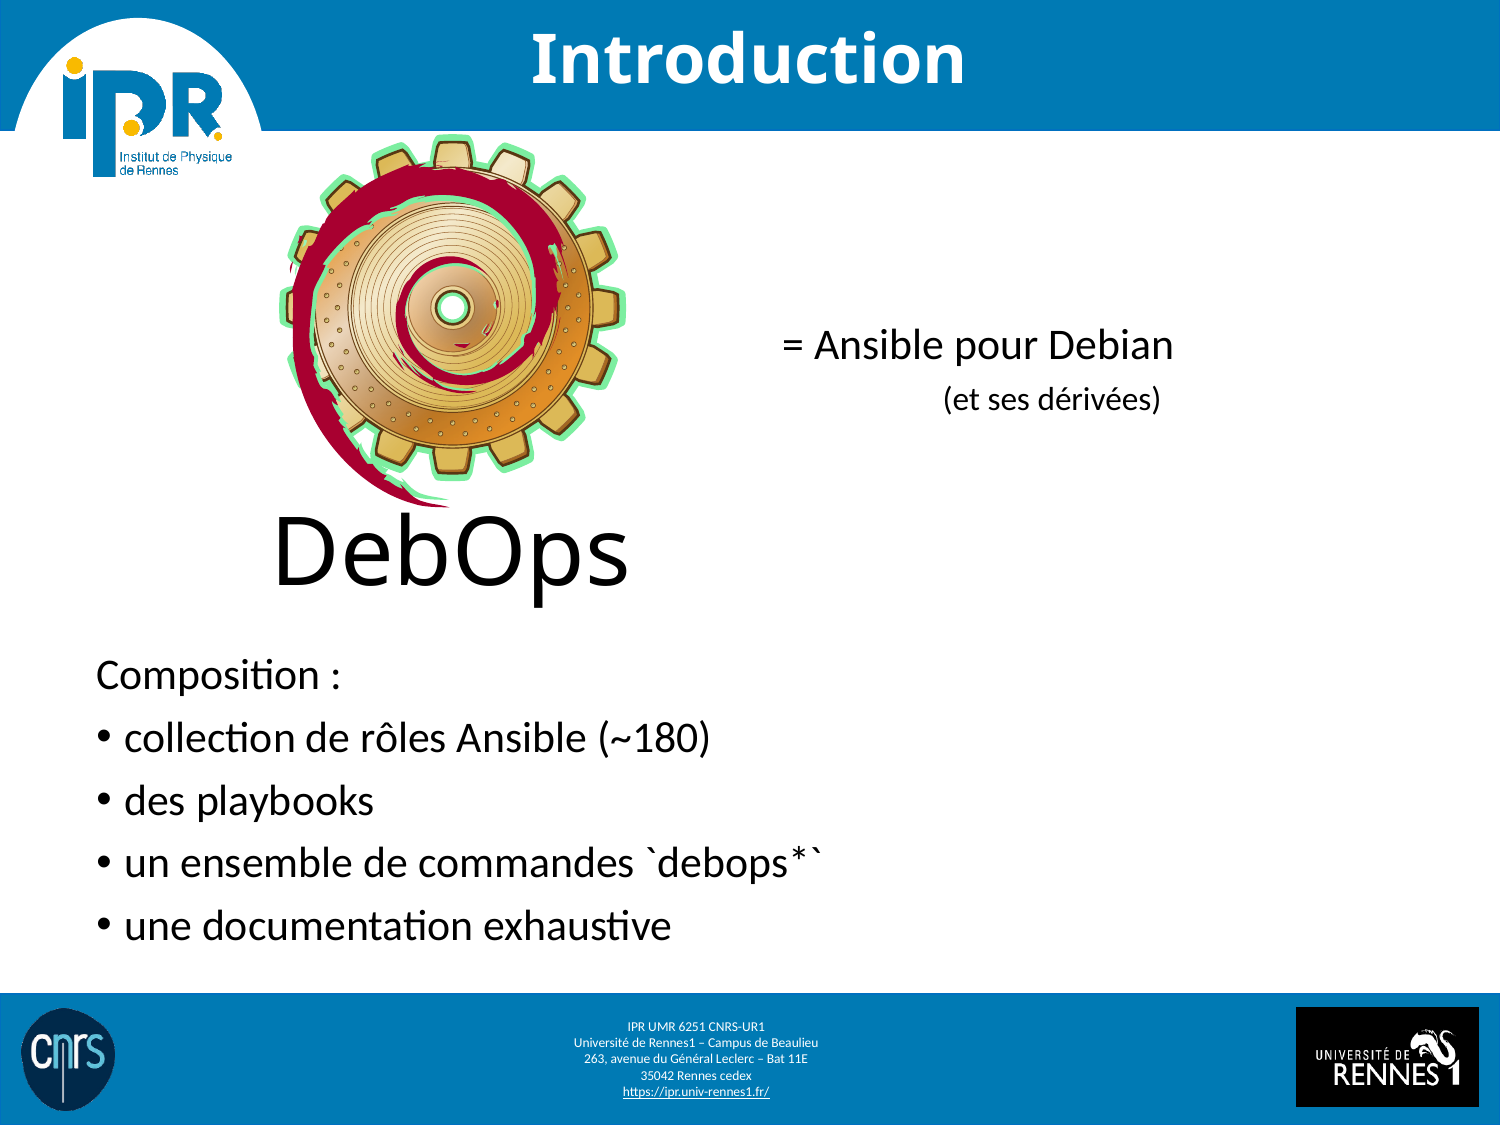

Introduction
= Ansible pour Debian
 (et ses dérivées)
# Composition :
collection de rôles Ansible (~180)
des playbooks
un ensemble de commandes `debops*`
une documentation exhaustive